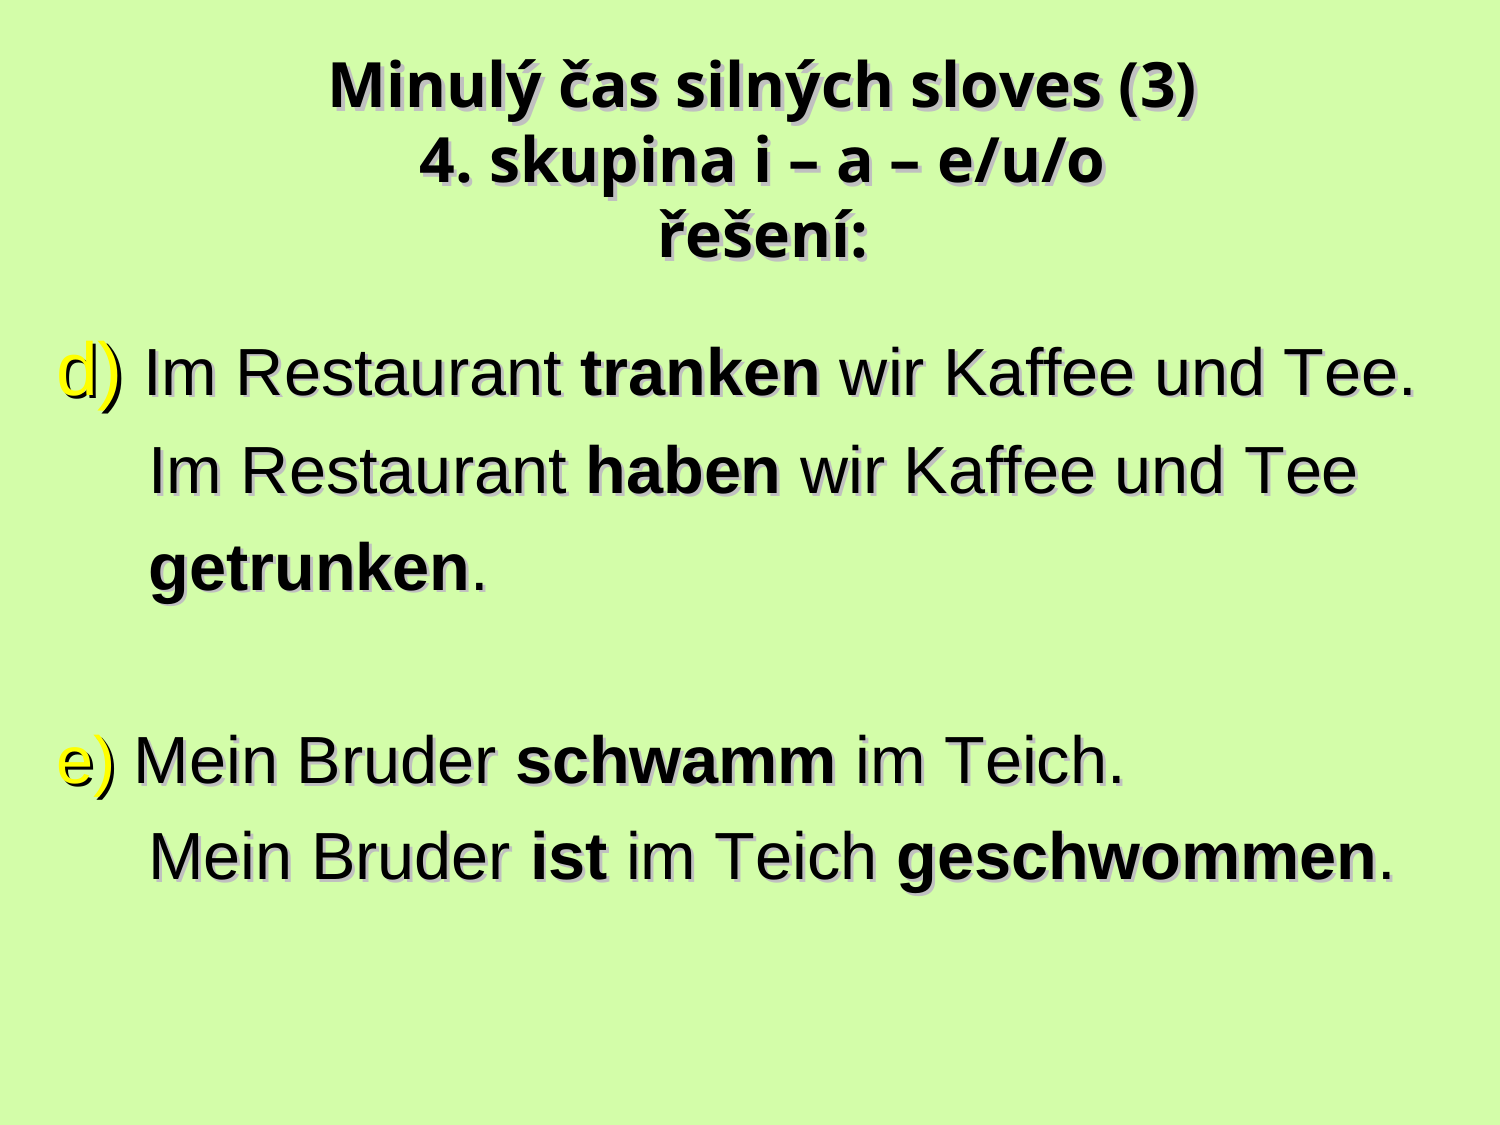

# Minulý čas silných sloves (3) 4. skupina i – a – e/u/o řešení:
d) Im Restaurant tranken wir Kaffee und Tee.
 Im Restaurant haben wir Kaffee und Tee
 getrunken.
e) Mein Bruder schwamm im Teich.
 Mein Bruder ist im Teich geschwommen.